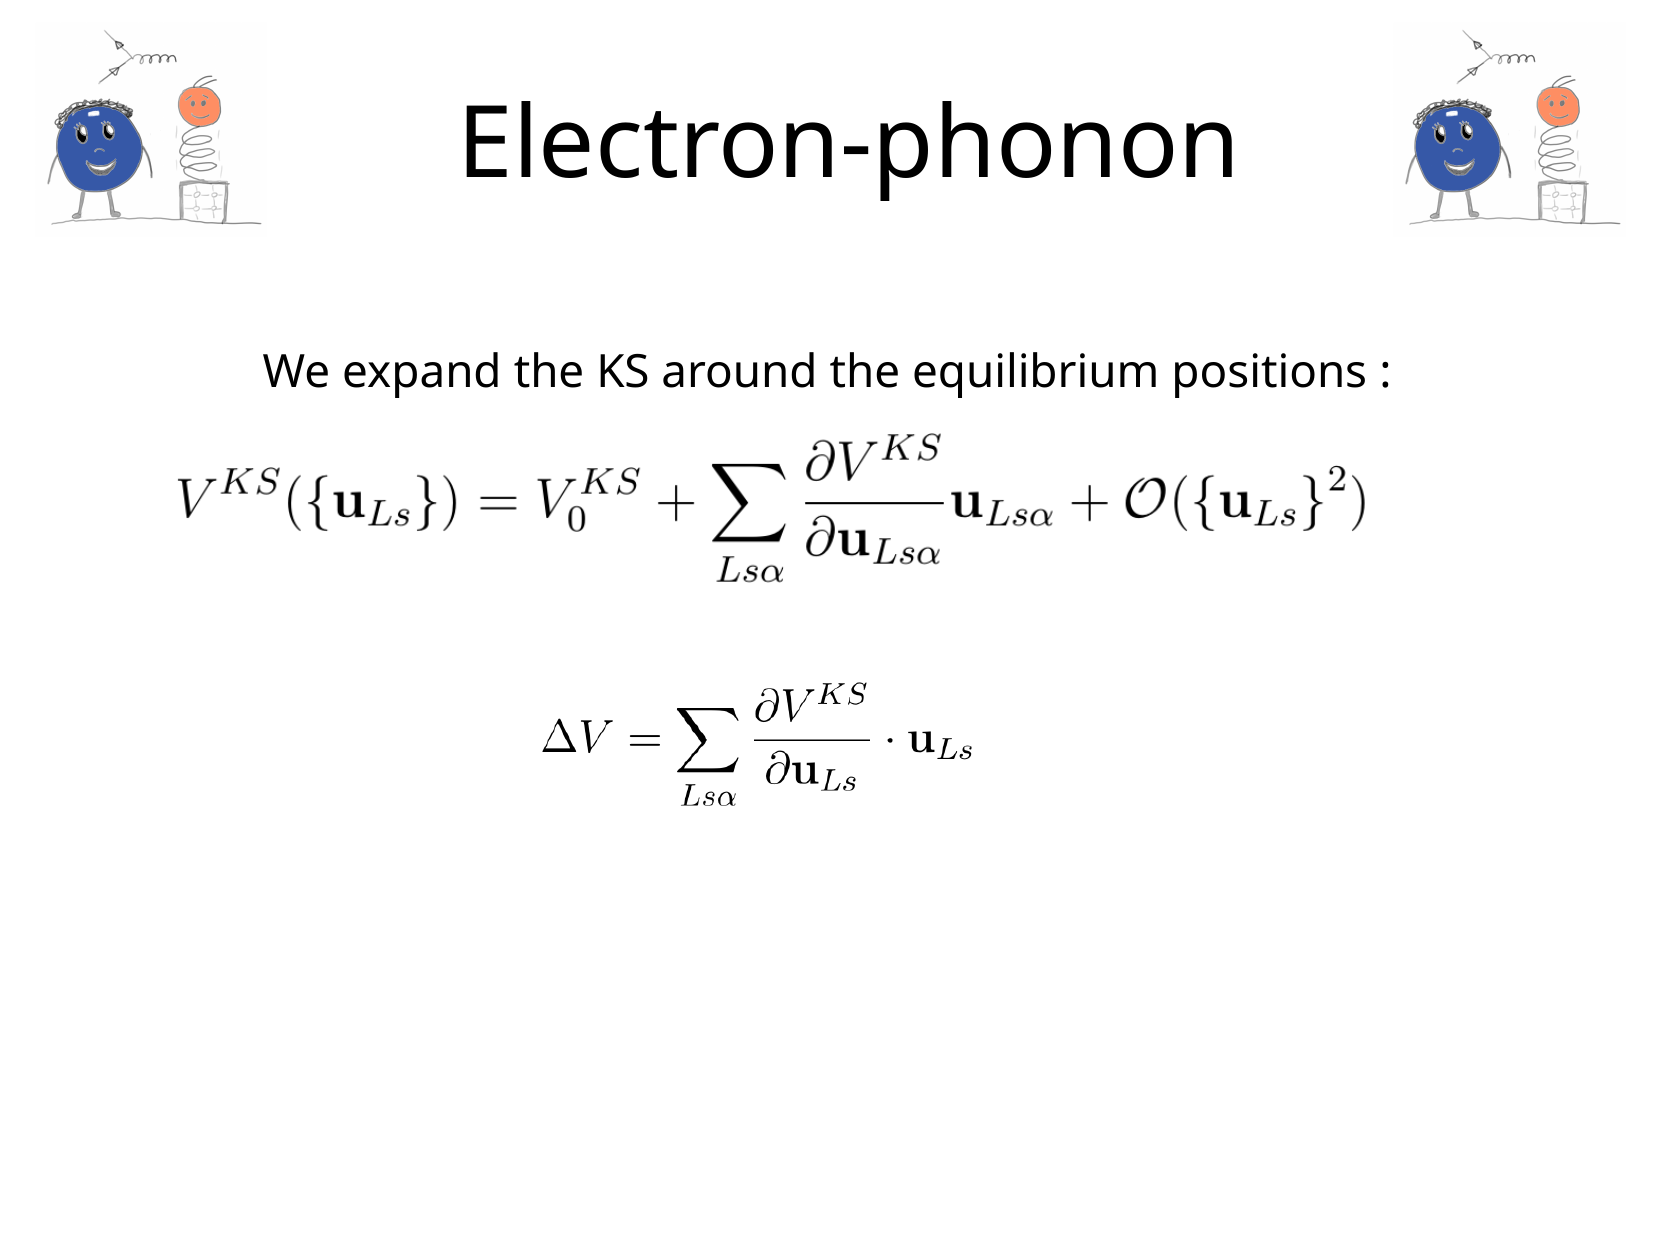

# Electron-phonon
We expand the KS around the equilibrium positions :